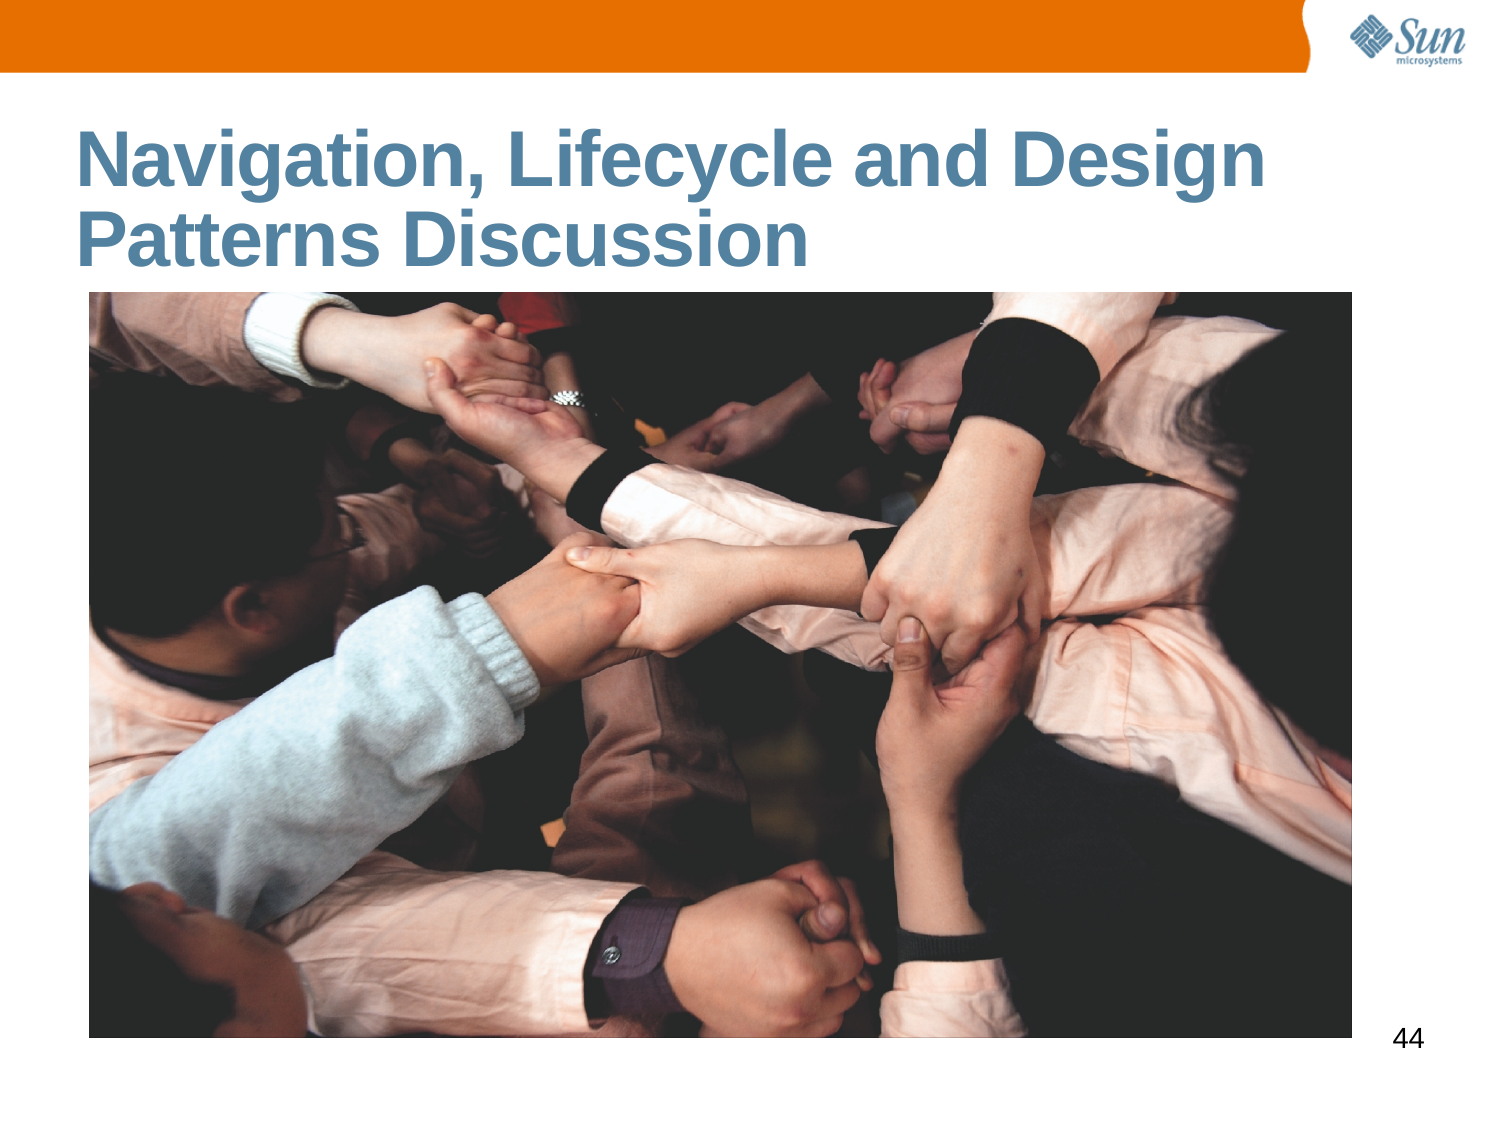

# Navigation, Lifecycle and Design Patterns Discussion
44